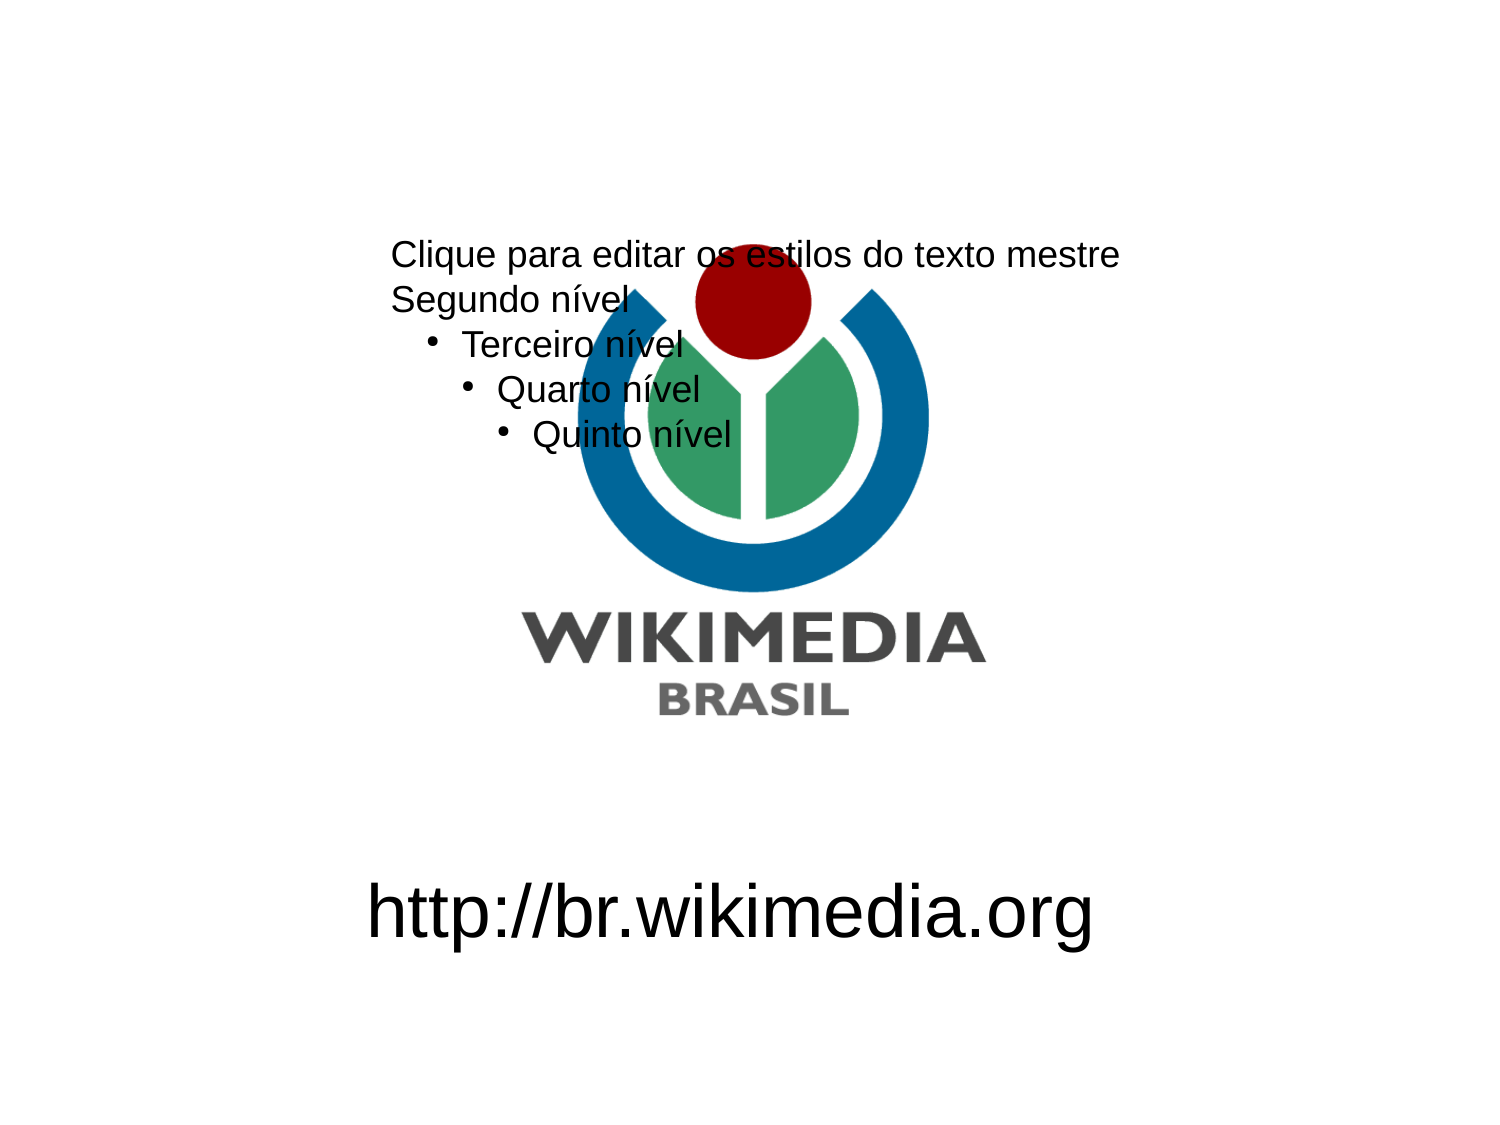

Clique para editar os estilos do texto mestre
Segundo nível
Terceiro nível
Quarto nível
Quinto nível
http://br.wikimedia.org